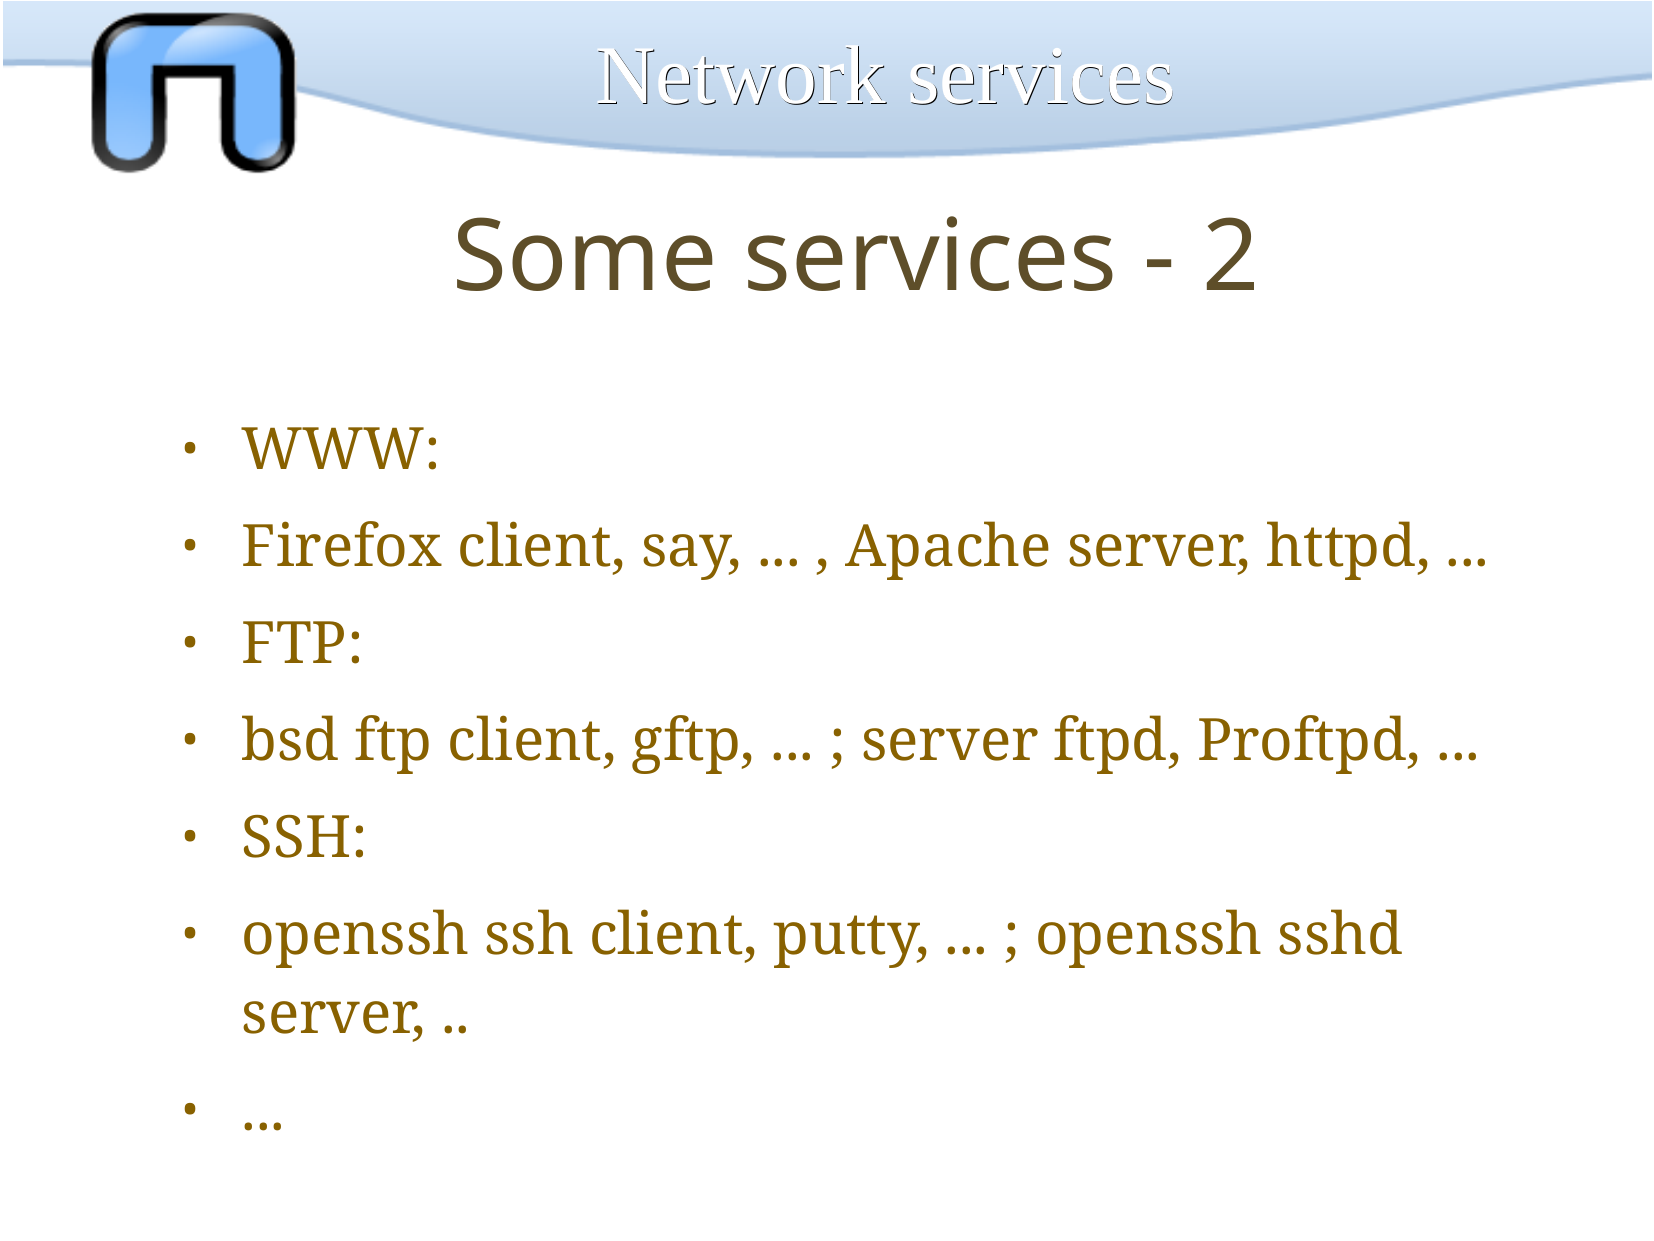

Network services
Some services - 2
# WWW:
Firefox client, say, ... , Apache server, httpd, ...
FTP:
bsd ftp client, gftp, ... ; server ftpd, Proftpd, ...
SSH:
openssh ssh client, putty, ... ; openssh sshd server, ..
...